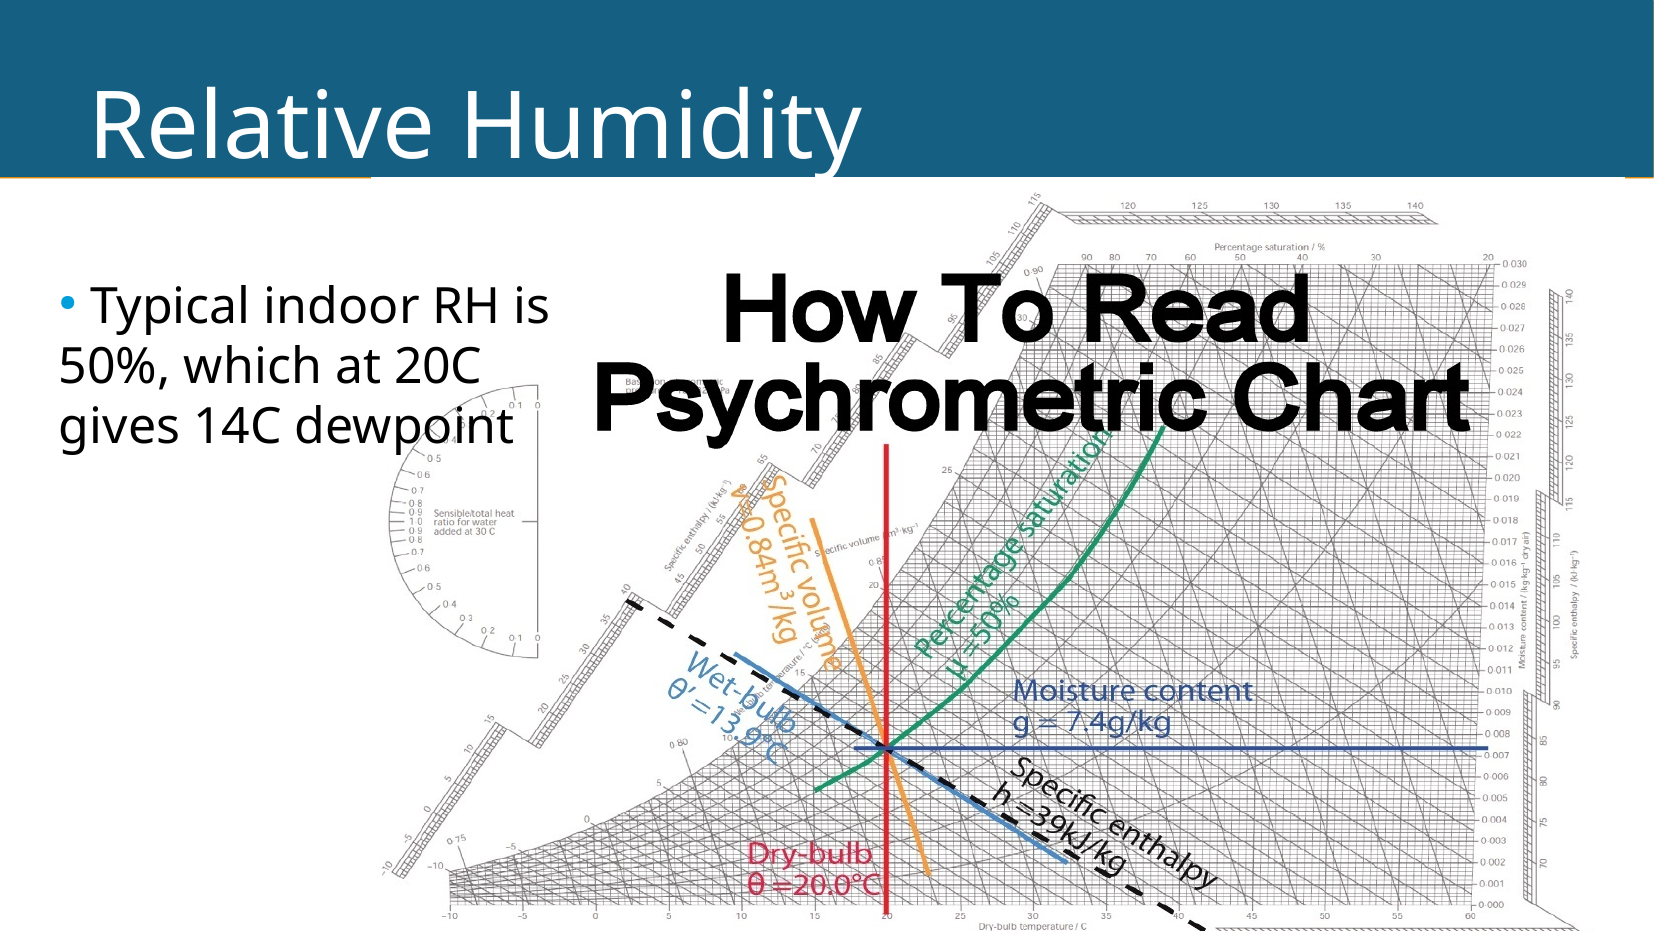

Relative Humidity
# Typical indoor RH is 50%, which at 20C gives 14C dewpoint